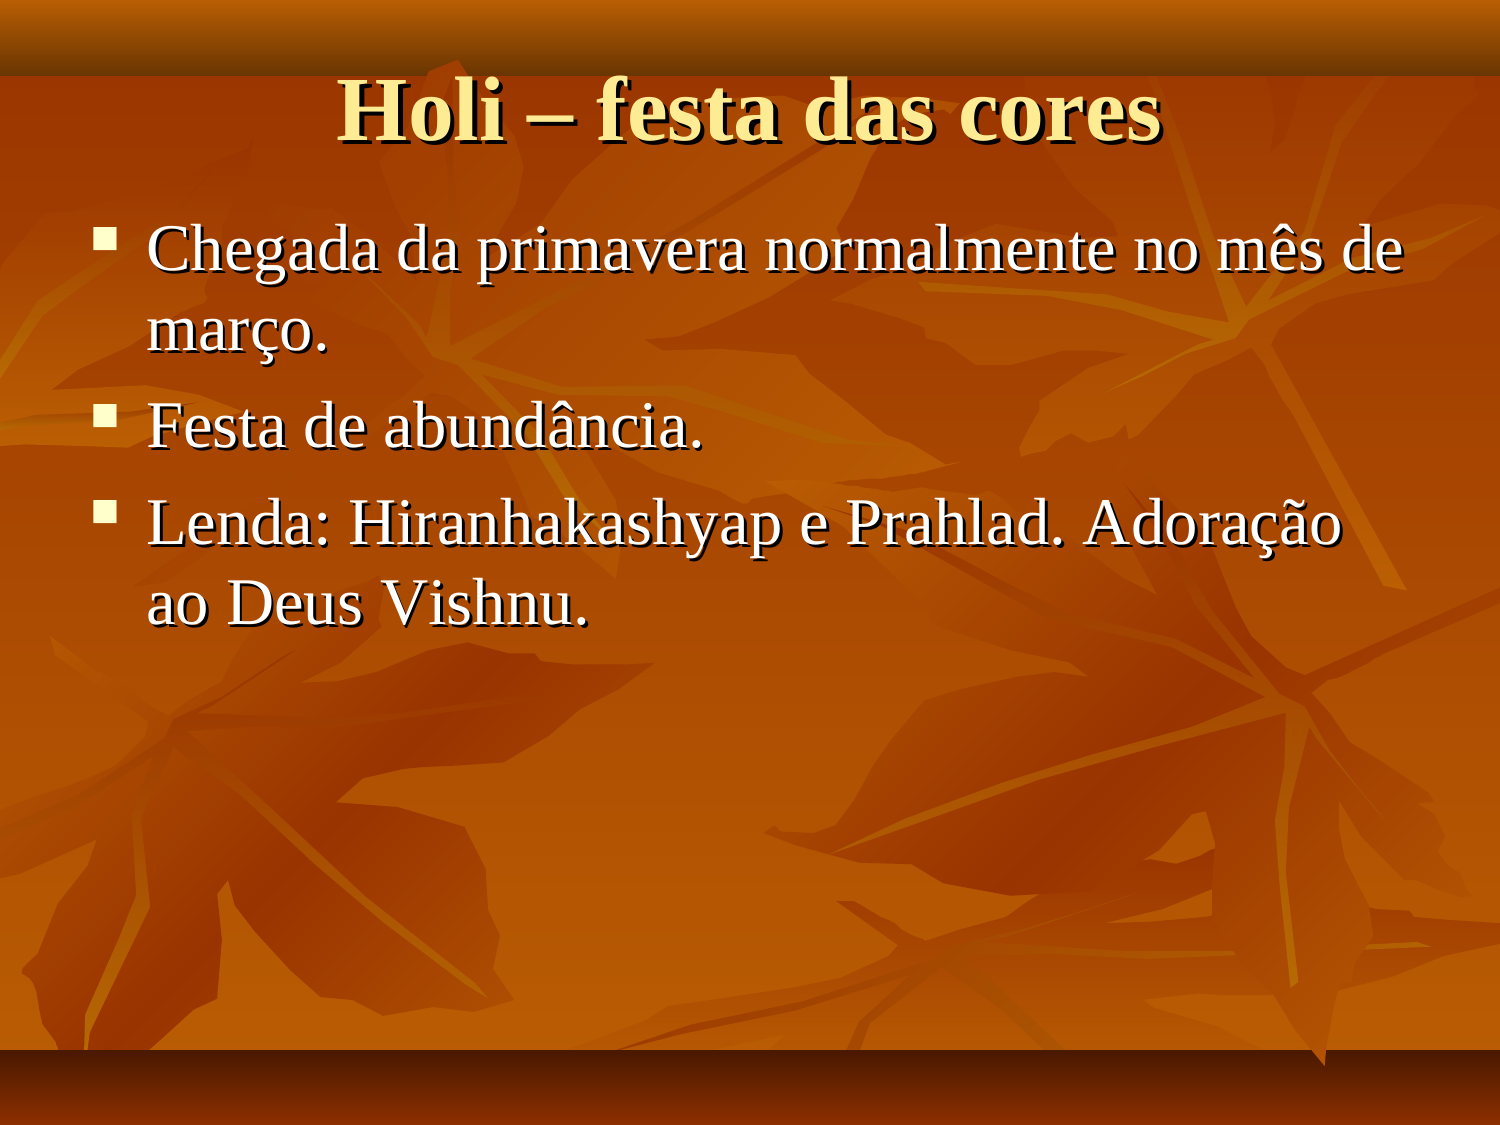

# Holi – festa das cores
Chegada da primavera normalmente no mês de março.
Festa de abundância.
Lenda: Hiranhakashyap e Prahlad. Adoração ao Deus Vishnu.